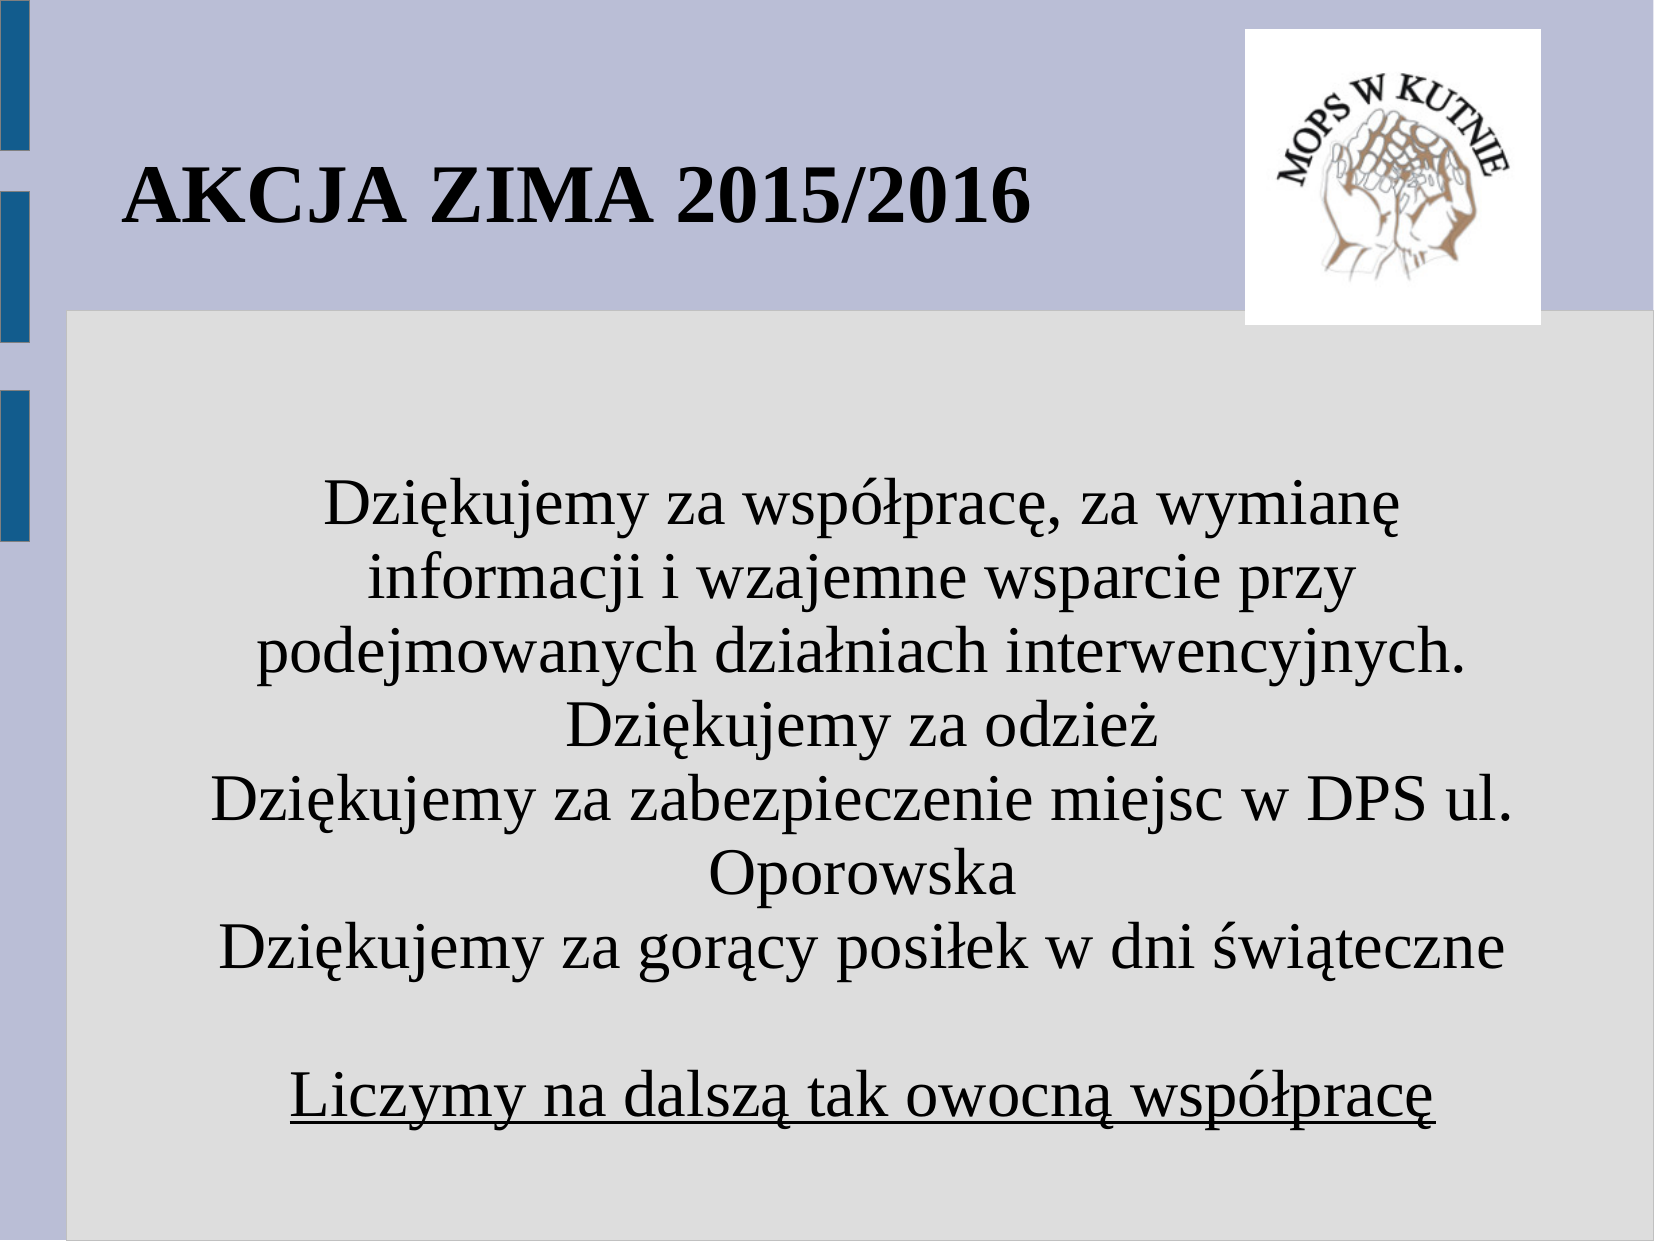

# AKCJA ZIMA 2015/2016
Dziękujemy za współpracę, za wymianę informacji i wzajemne wsparcie przy podejmowanych działniach interwencyjnych.
Dziękujemy za odzież
Dziękujemy za zabezpieczenie miejsc w DPS ul. Oporowska
Dziękujemy za gorący posiłek w dni świąteczne
Liczymy na dalszą tak owocną współpracę